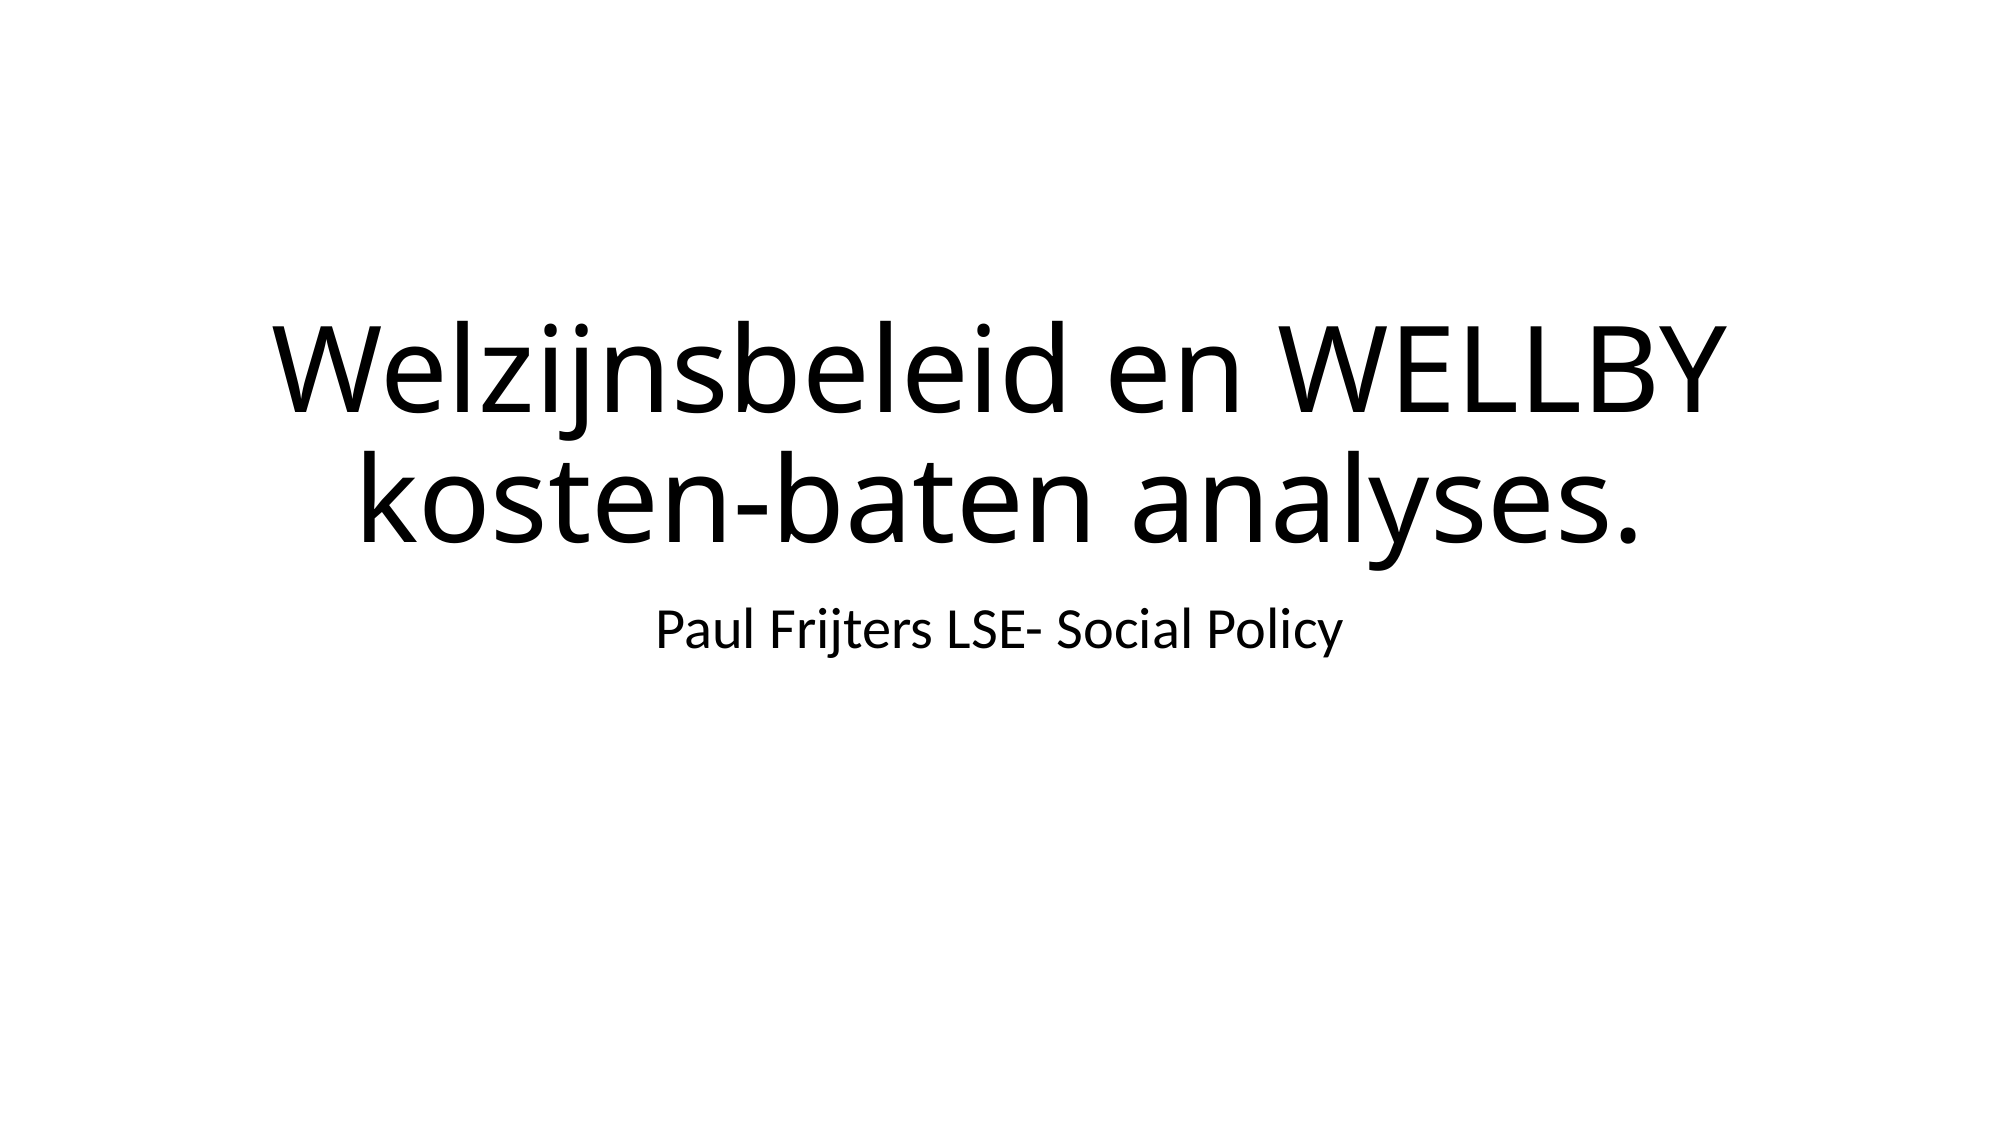

# Welzijnsbeleid en WELLBY kosten-baten analyses.
Paul Frijters LSE- Social Policy